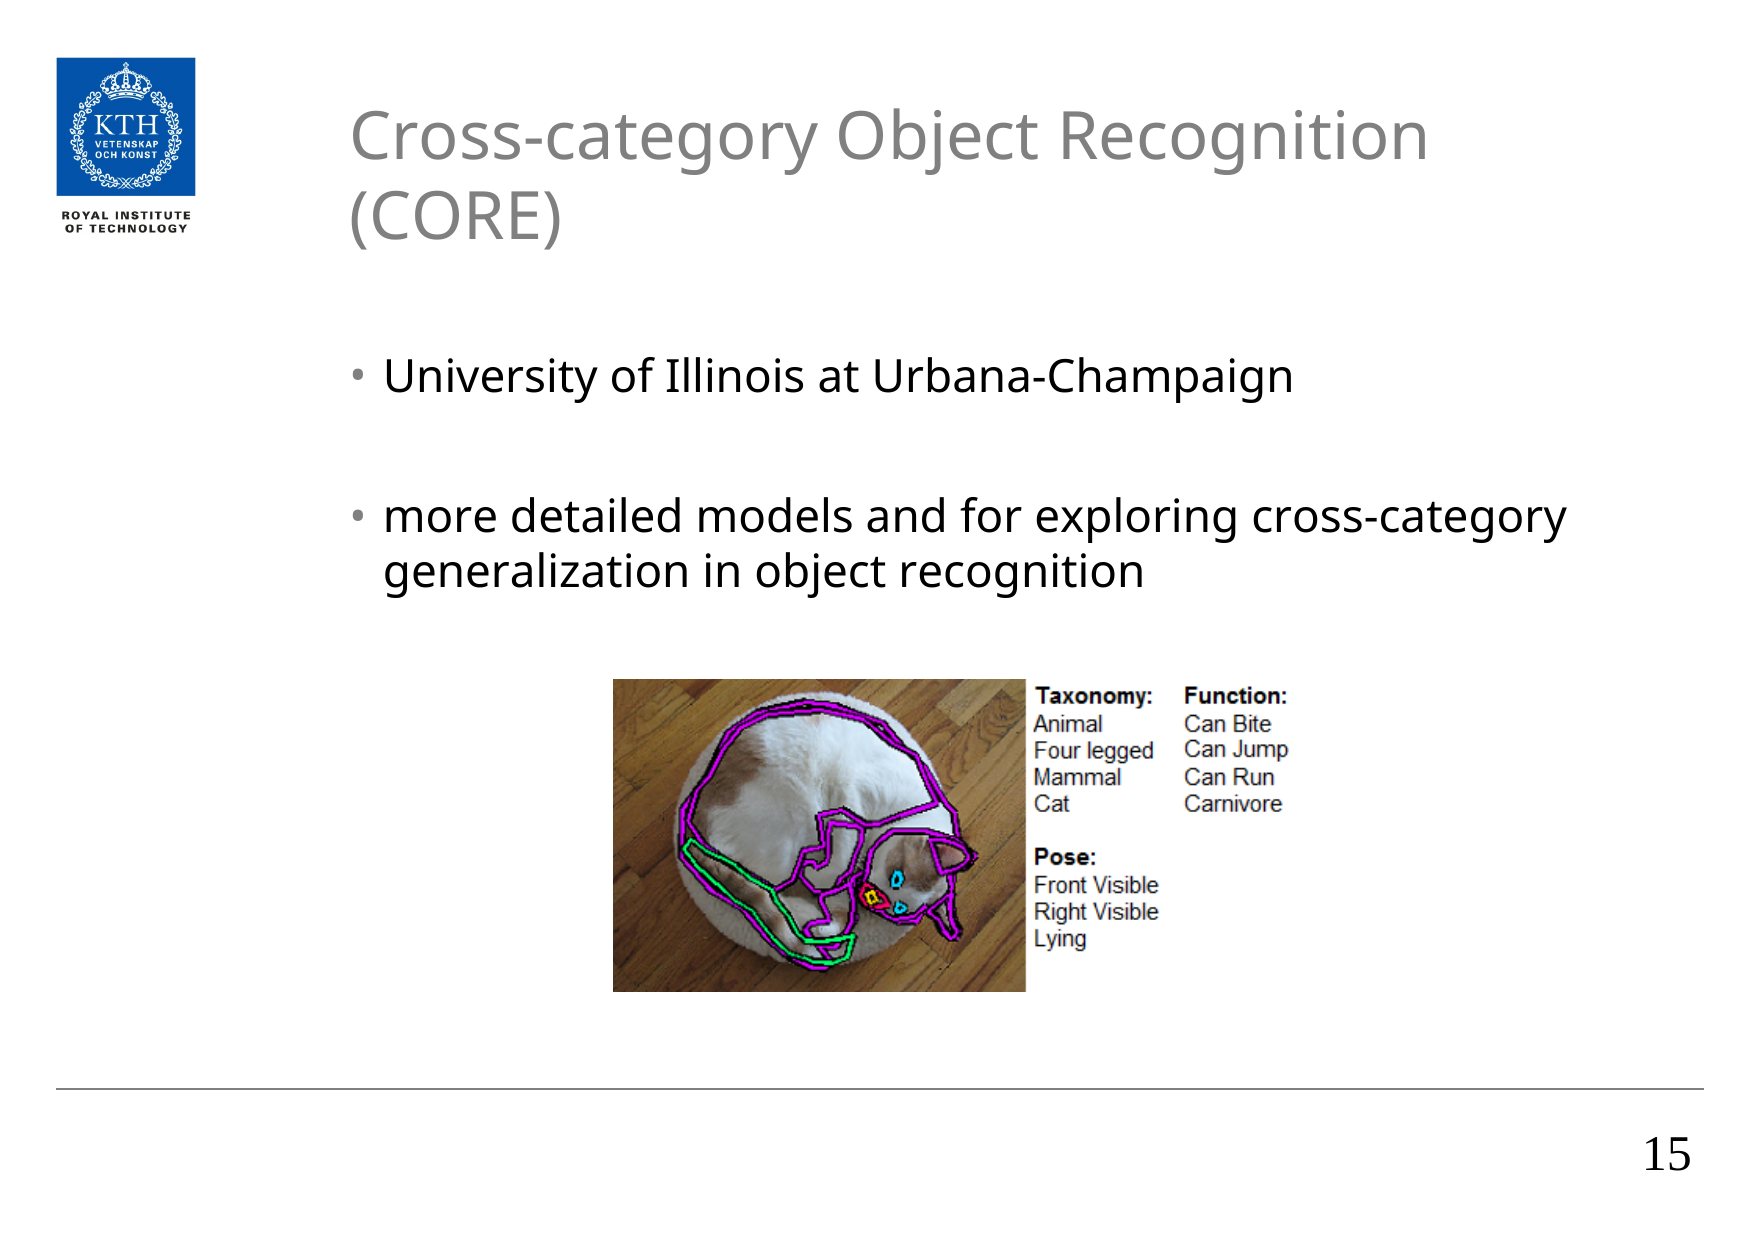

# Cross-category Object Recognition (CORE)
University of Illinois at Urbana-Champaign
more detailed models and for exploring cross-category generalization in object recognition
15